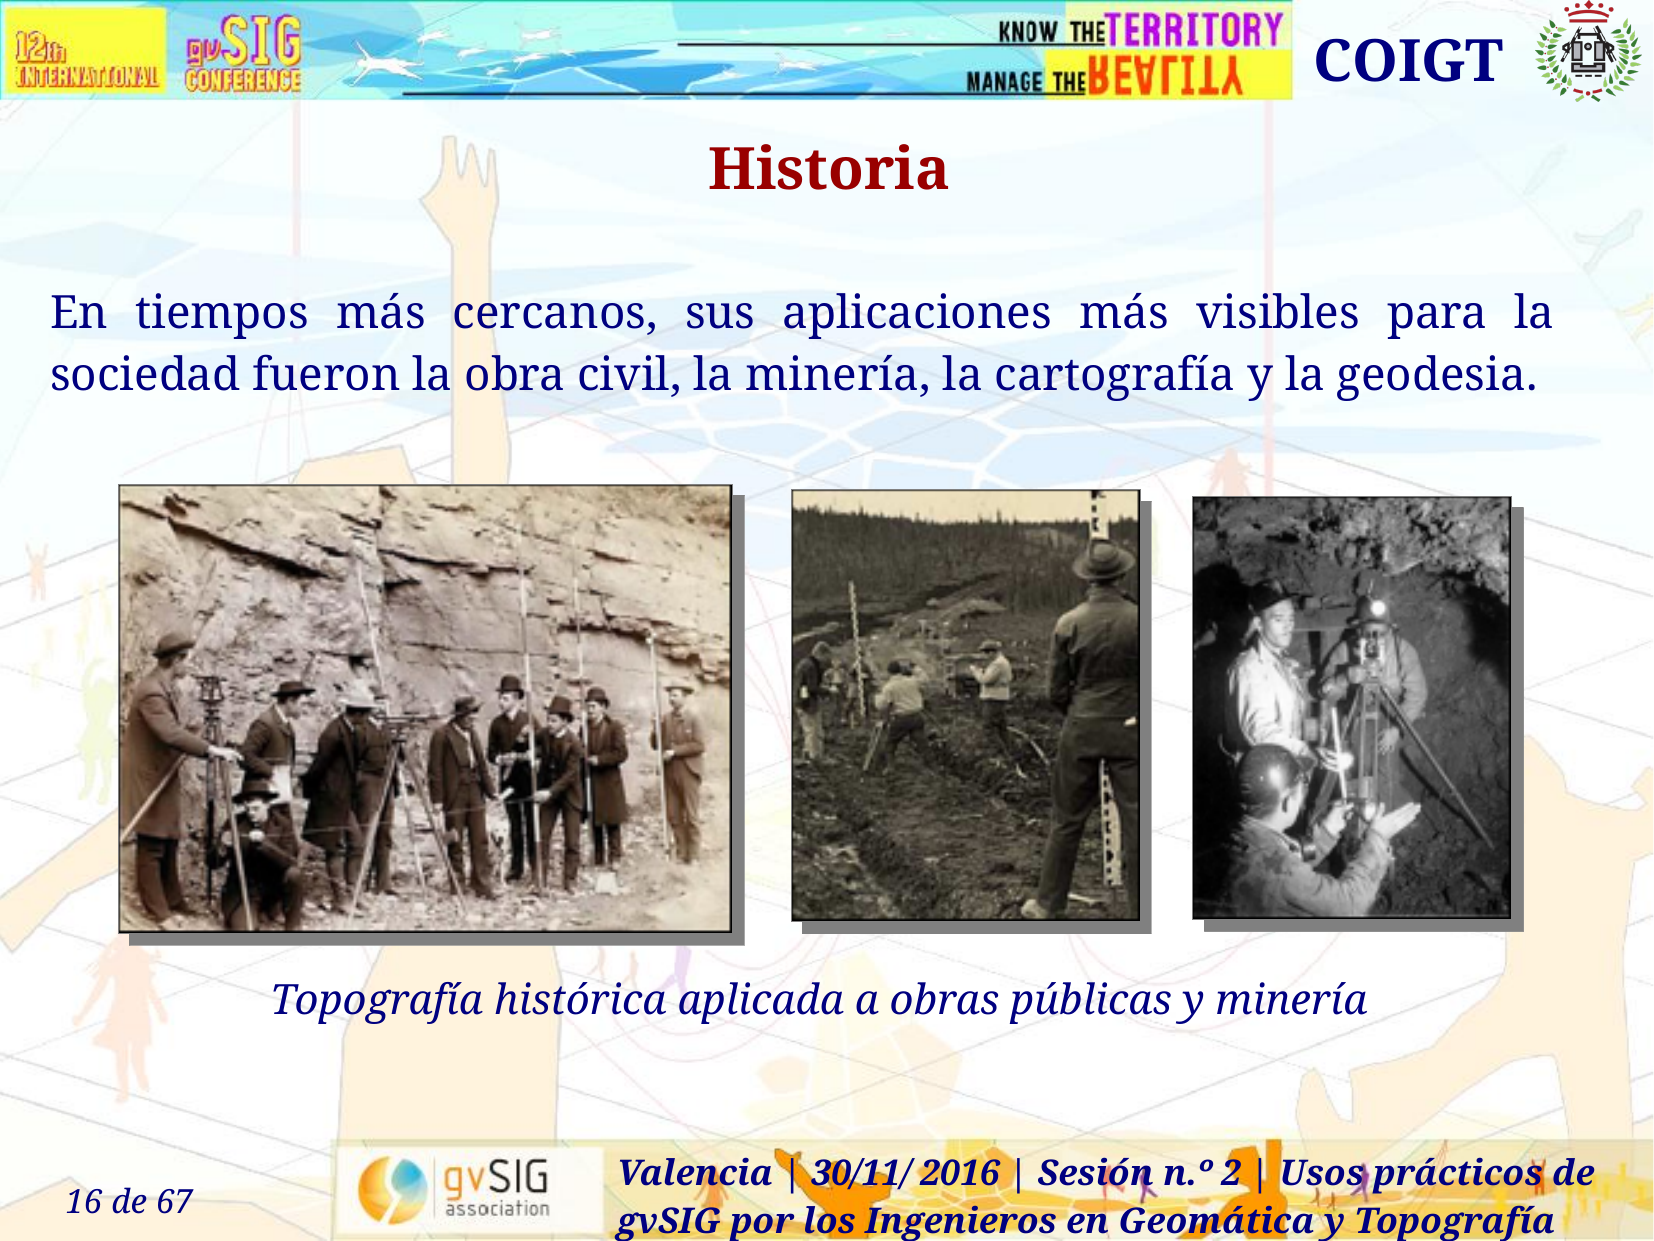

COIGT
Valencia | 30/11/ 2016 | Sesión n.º 2 | Usos prácticos de gvSIG por los Ingenieros en Geomática y Topografía
 de 67
Historia
En tiempos más cercanos, sus aplicaciones más visibles para la sociedad fueron la obra civil, la minería, la cartografía y la geodesia.
 Topografía histórica aplicada a obras públicas y minería